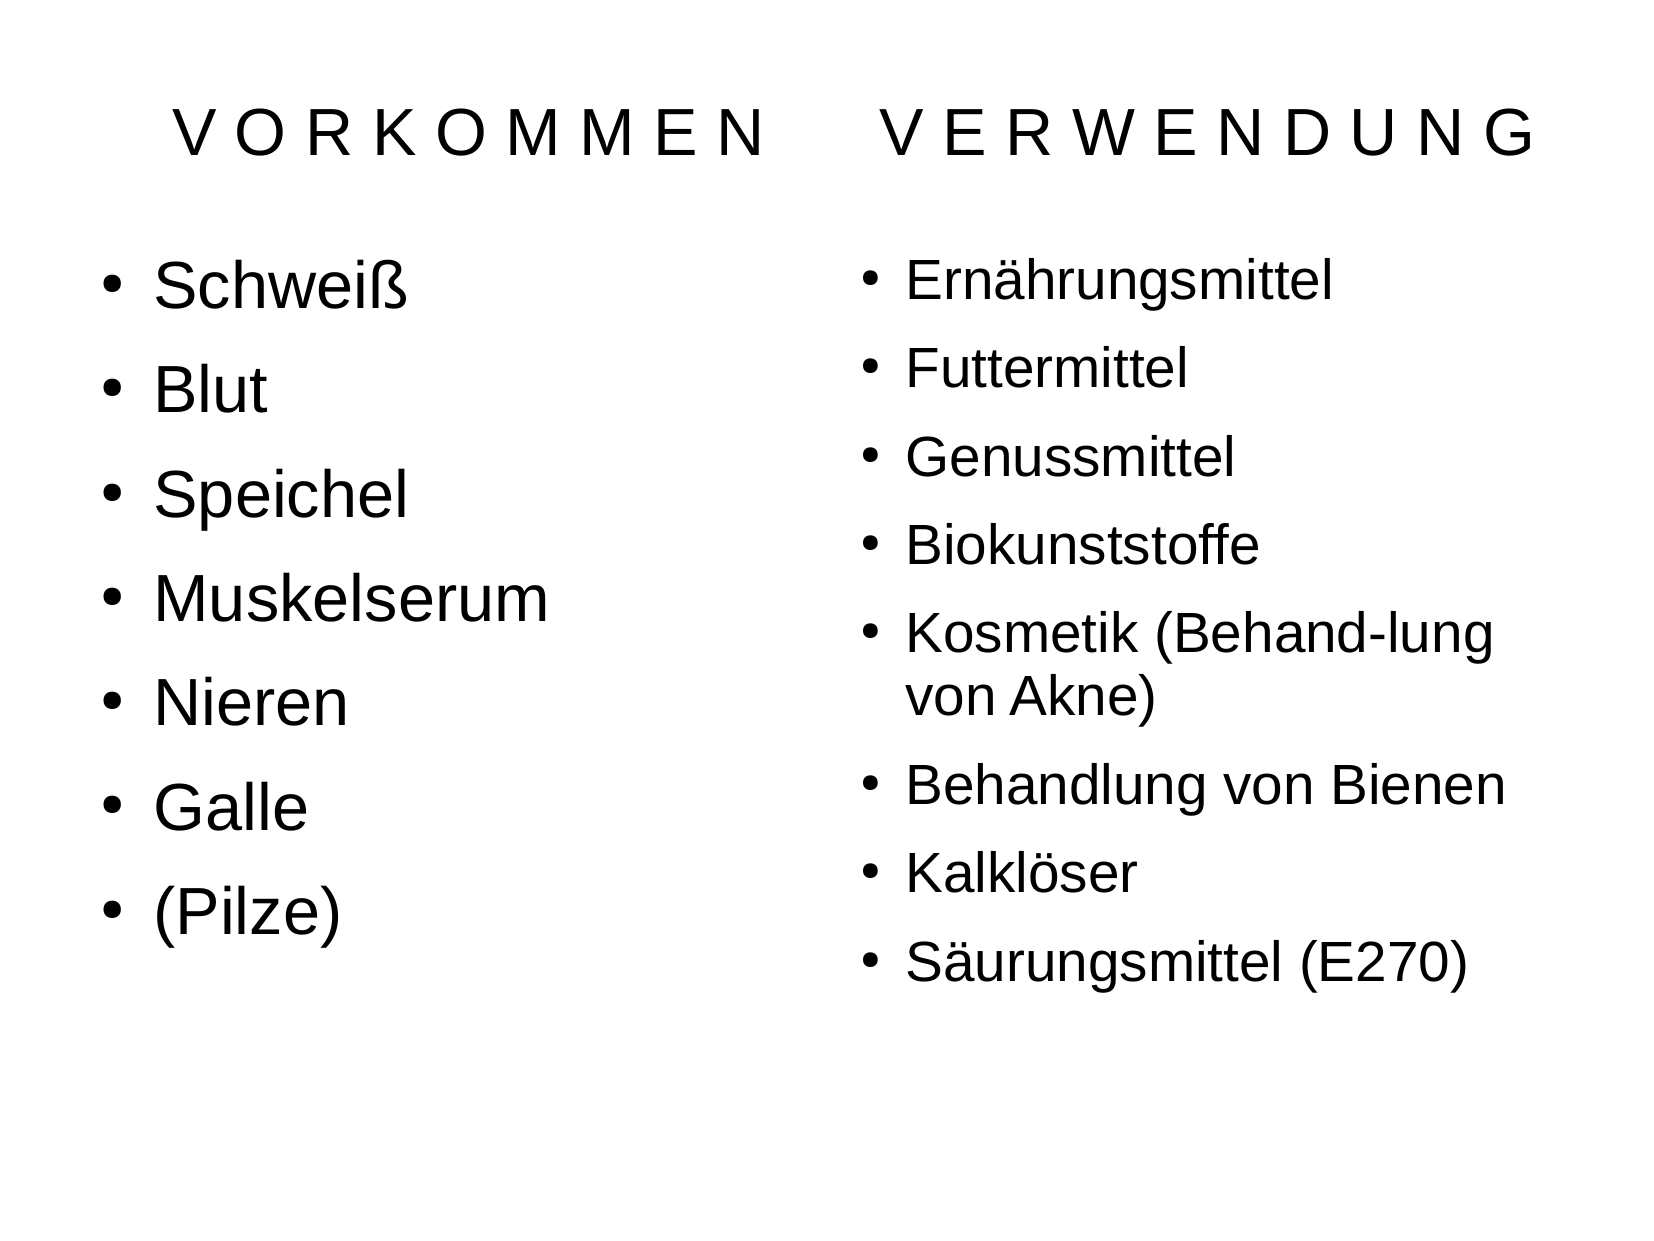

# V O R K O M M E N
V E R W E N D U N G
Schweiß
Blut
Speichel
Muskelserum
Nieren
Galle
(Pilze)
Ernährungsmittel
Futtermittel
Genussmittel
Biokunststoffe
Kosmetik (Behand-lung von Akne)
Behandlung von Bienen
Kalklöser
Säurungsmittel (E270)